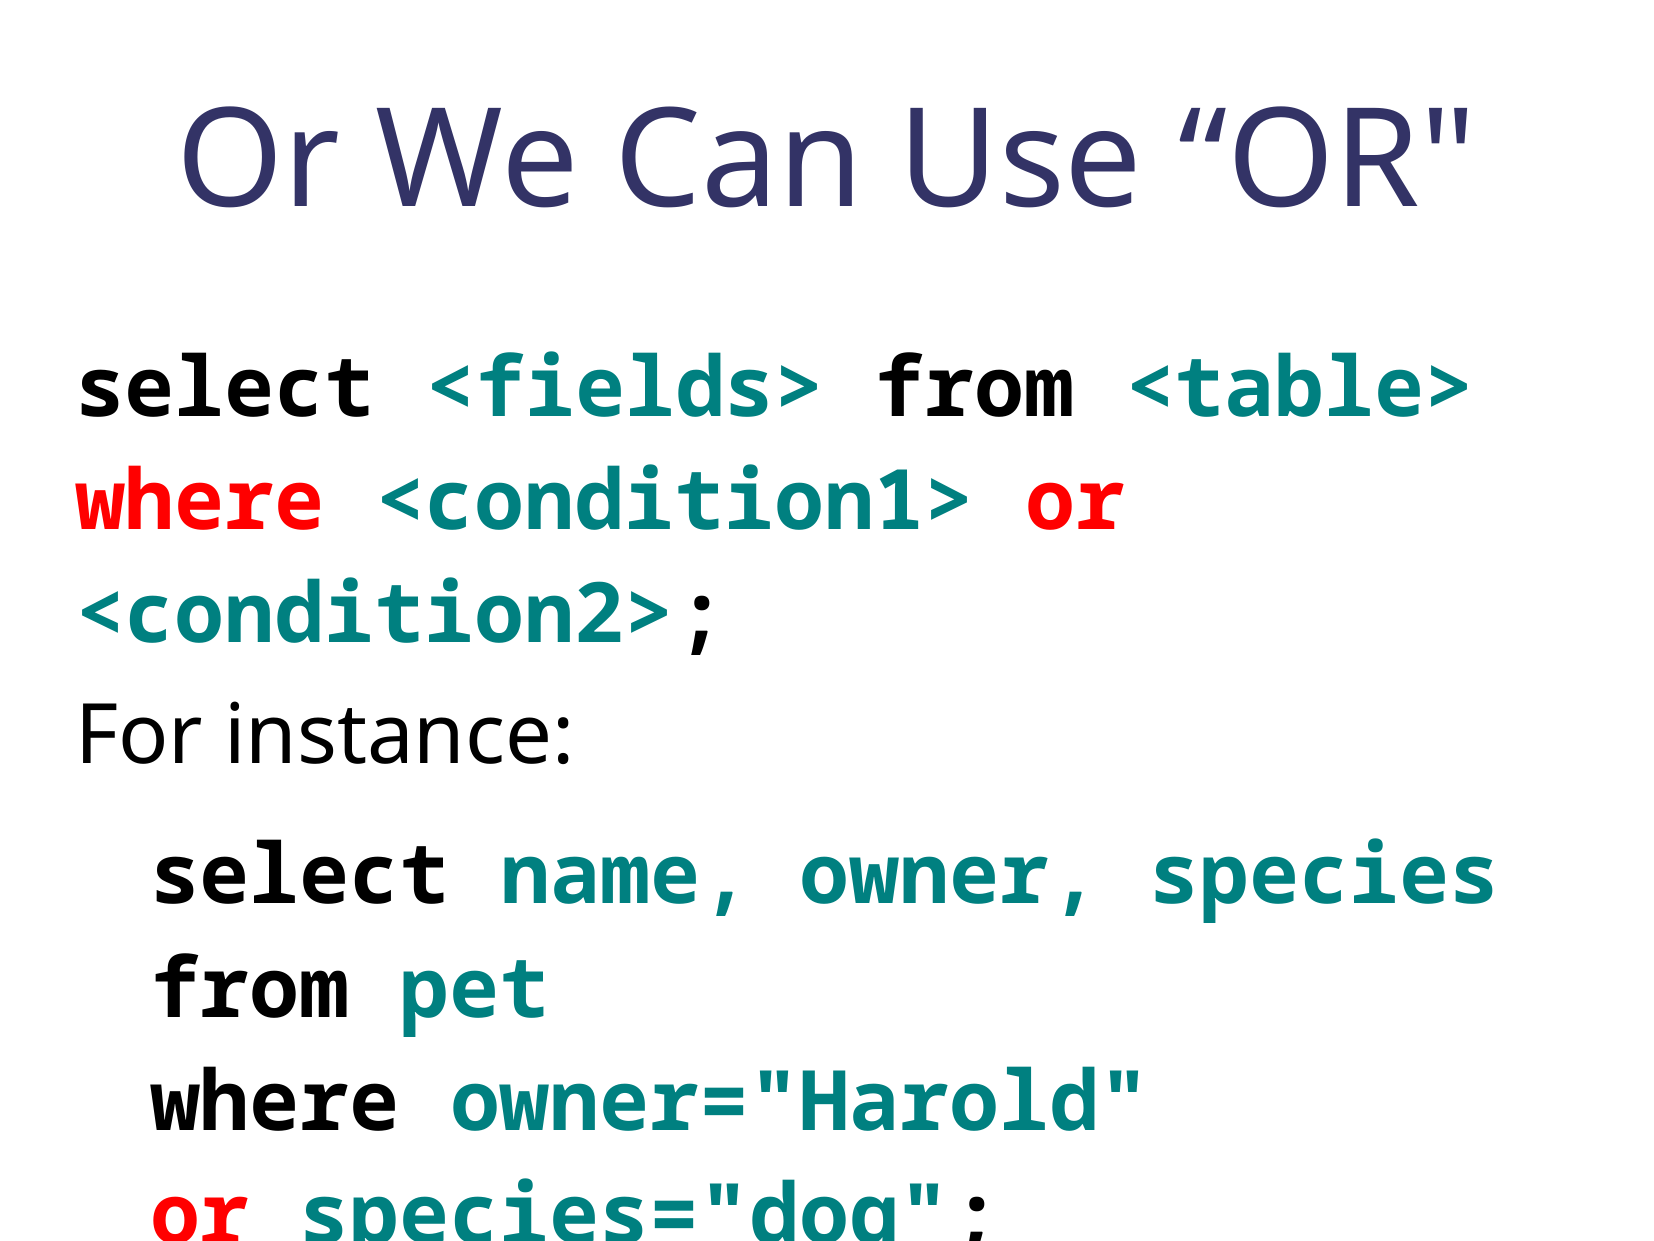

# Or We Can Use “OR"
select <fields> from <table>
where <condition1> or <condition2>;
For instance:
select name, owner, species from pet
where owner="Harold"
or species="dog";